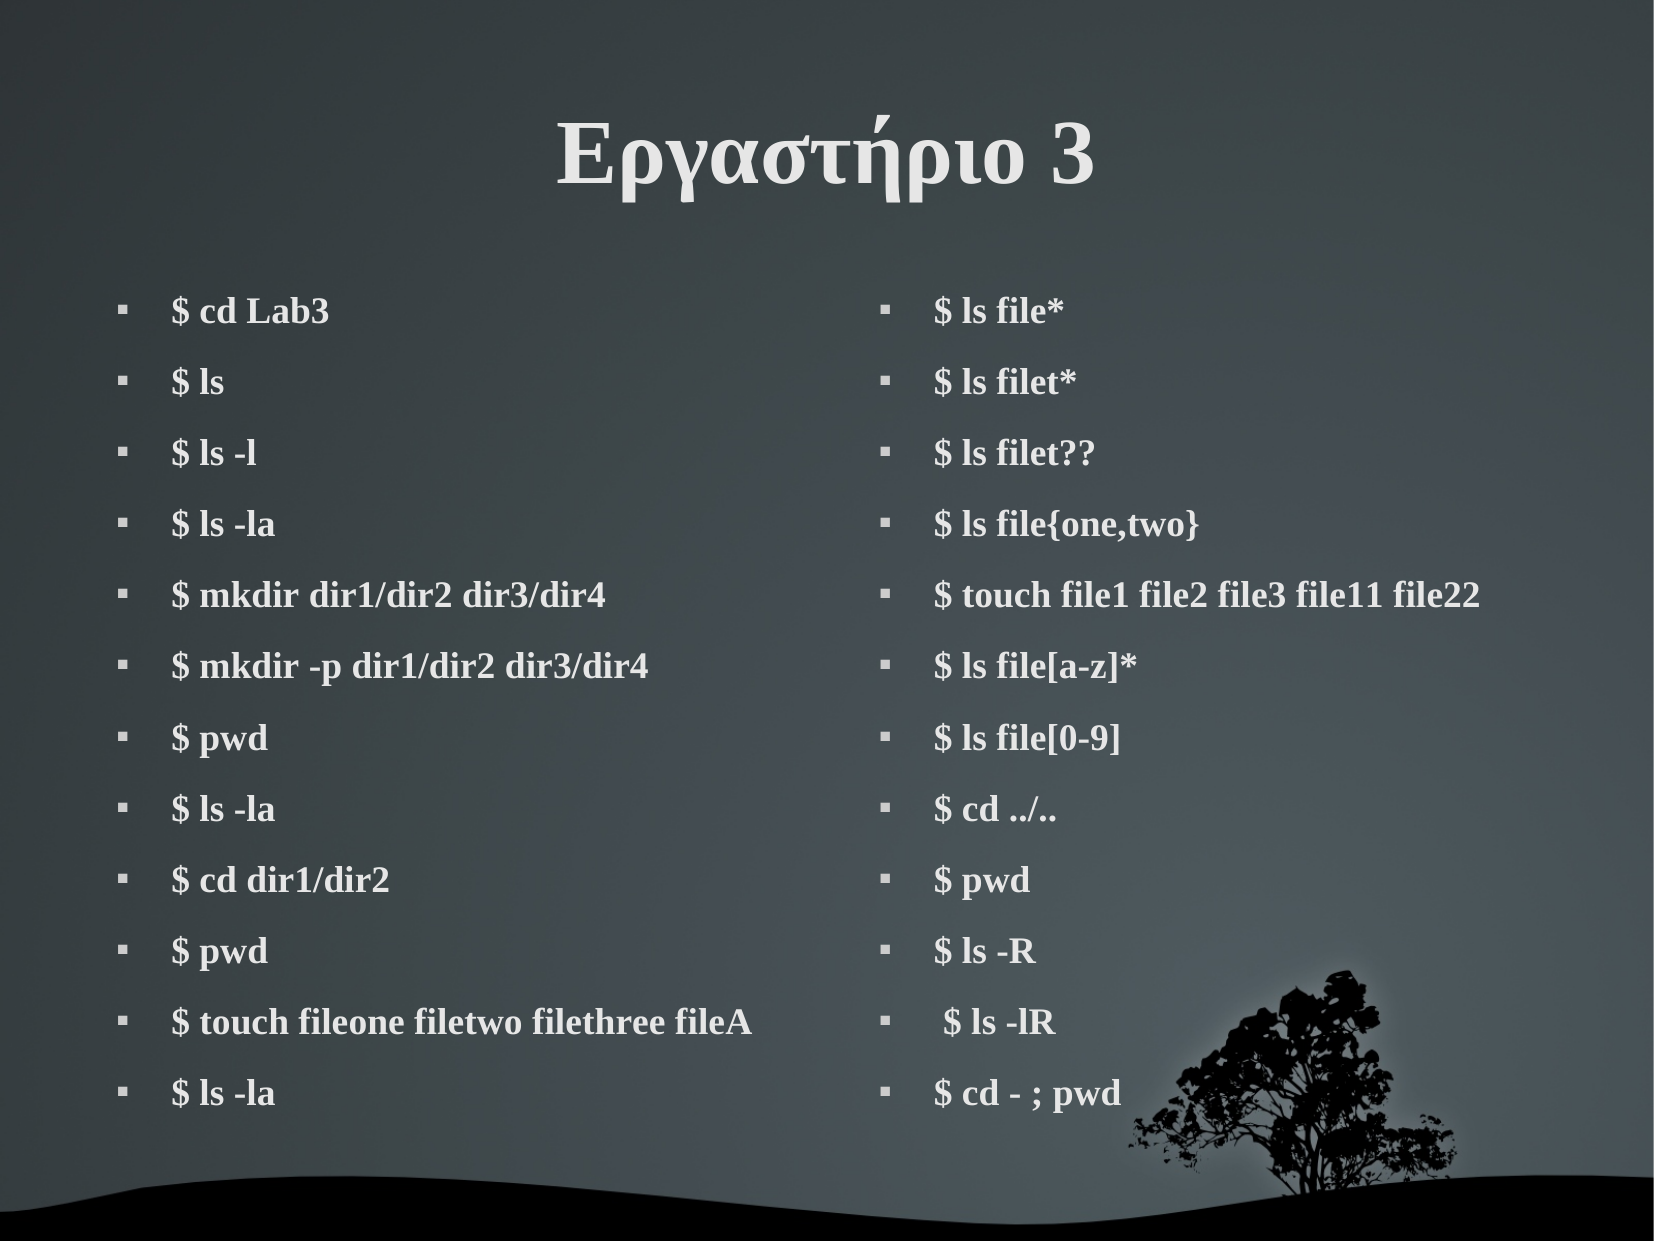

# Εργαστήριο 3
$ cd Lab3
$ ls
$ ls -l
$ ls -la
$ mkdir dir1/dir2 dir3/dir4
$ mkdir -p dir1/dir2 dir3/dir4
$ pwd
$ ls -la
$ cd dir1/dir2
$ pwd
$ touch fileone filetwo filethree fileA
$ ls -la
$ ls file*
$ ls filet*
$ ls filet??
$ ls file{one,two}
$ touch file1 file2 file3 file11 file22
$ ls file[a-z]*
$ ls file[0-9]
$ cd ../..
$ pwd
$ ls -R
 $ ls -lR
$ cd - ; pwd